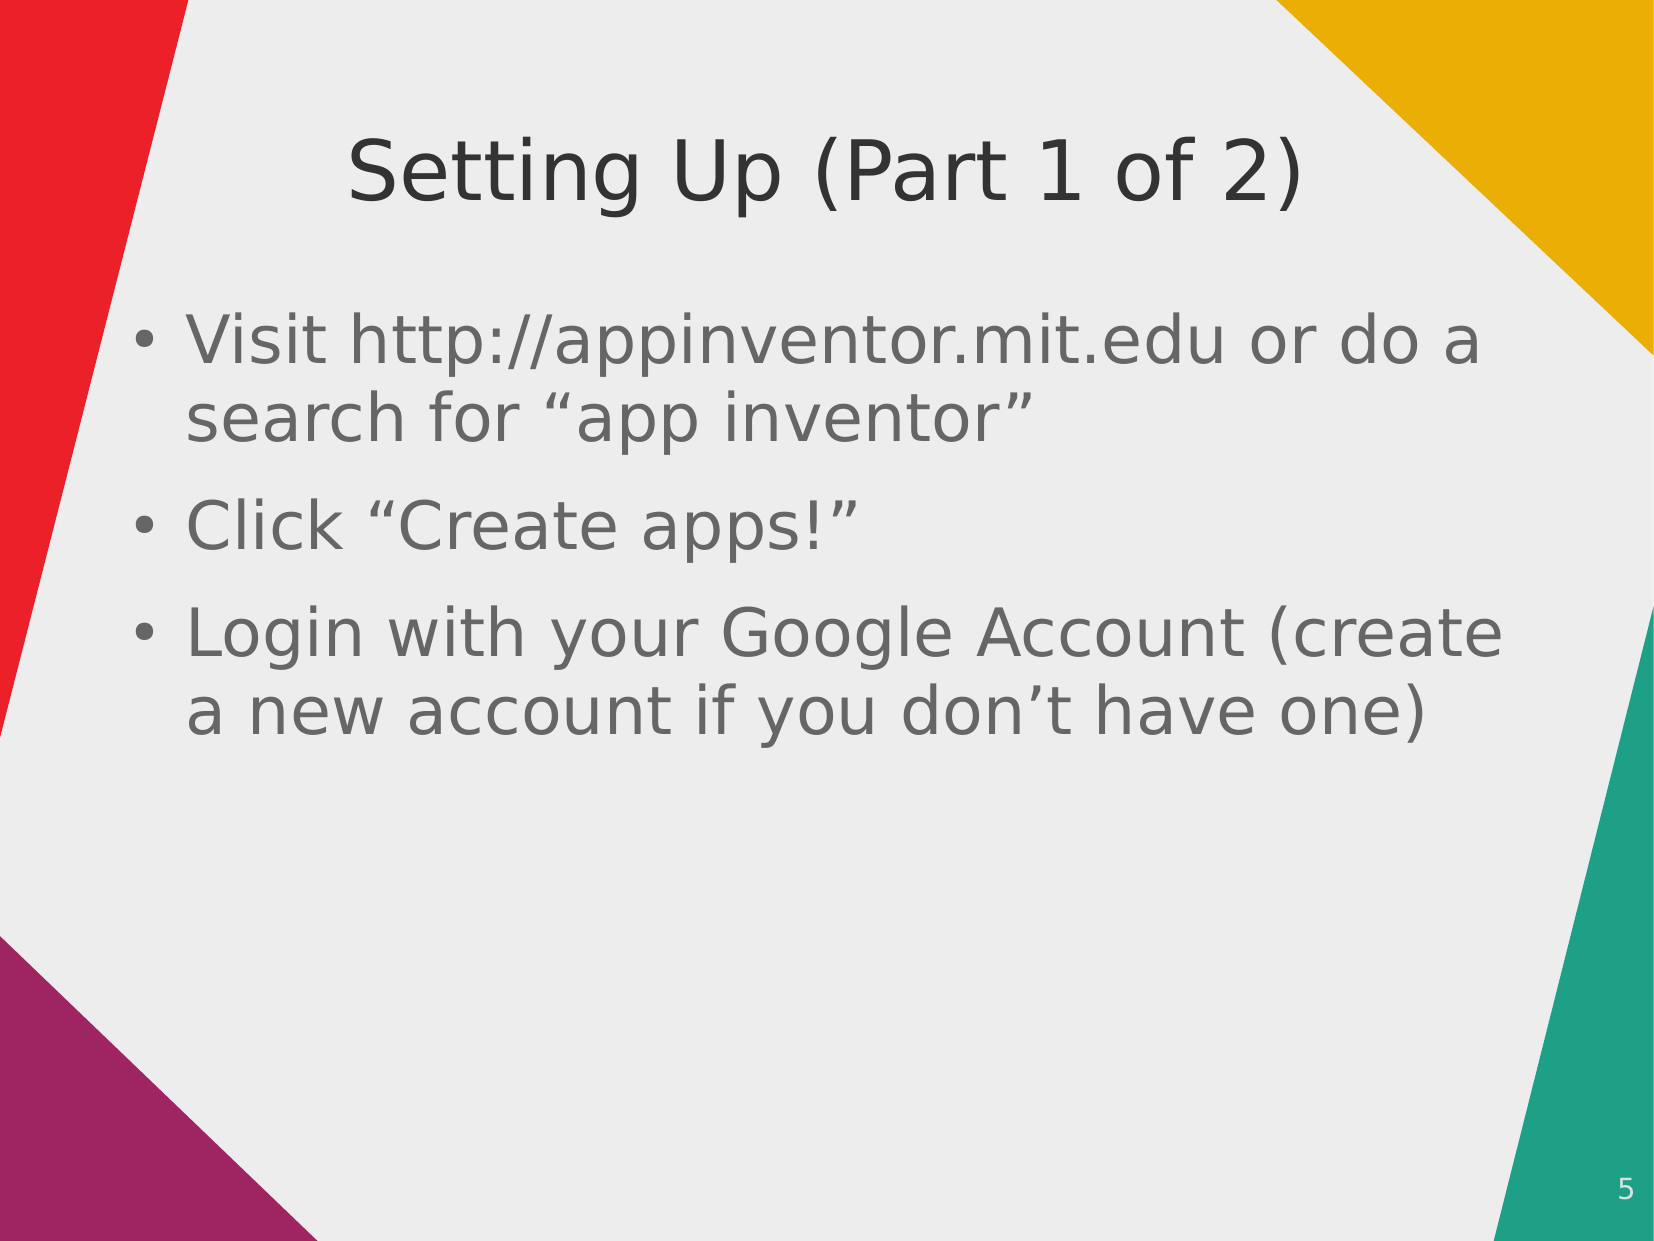

# Setting Up (Part 1 of 2)
Visit http://appinventor.mit.edu or do a search for “app inventor”
Click “Create apps!”
Login with your Google Account (create a new account if you don’t have one)
5